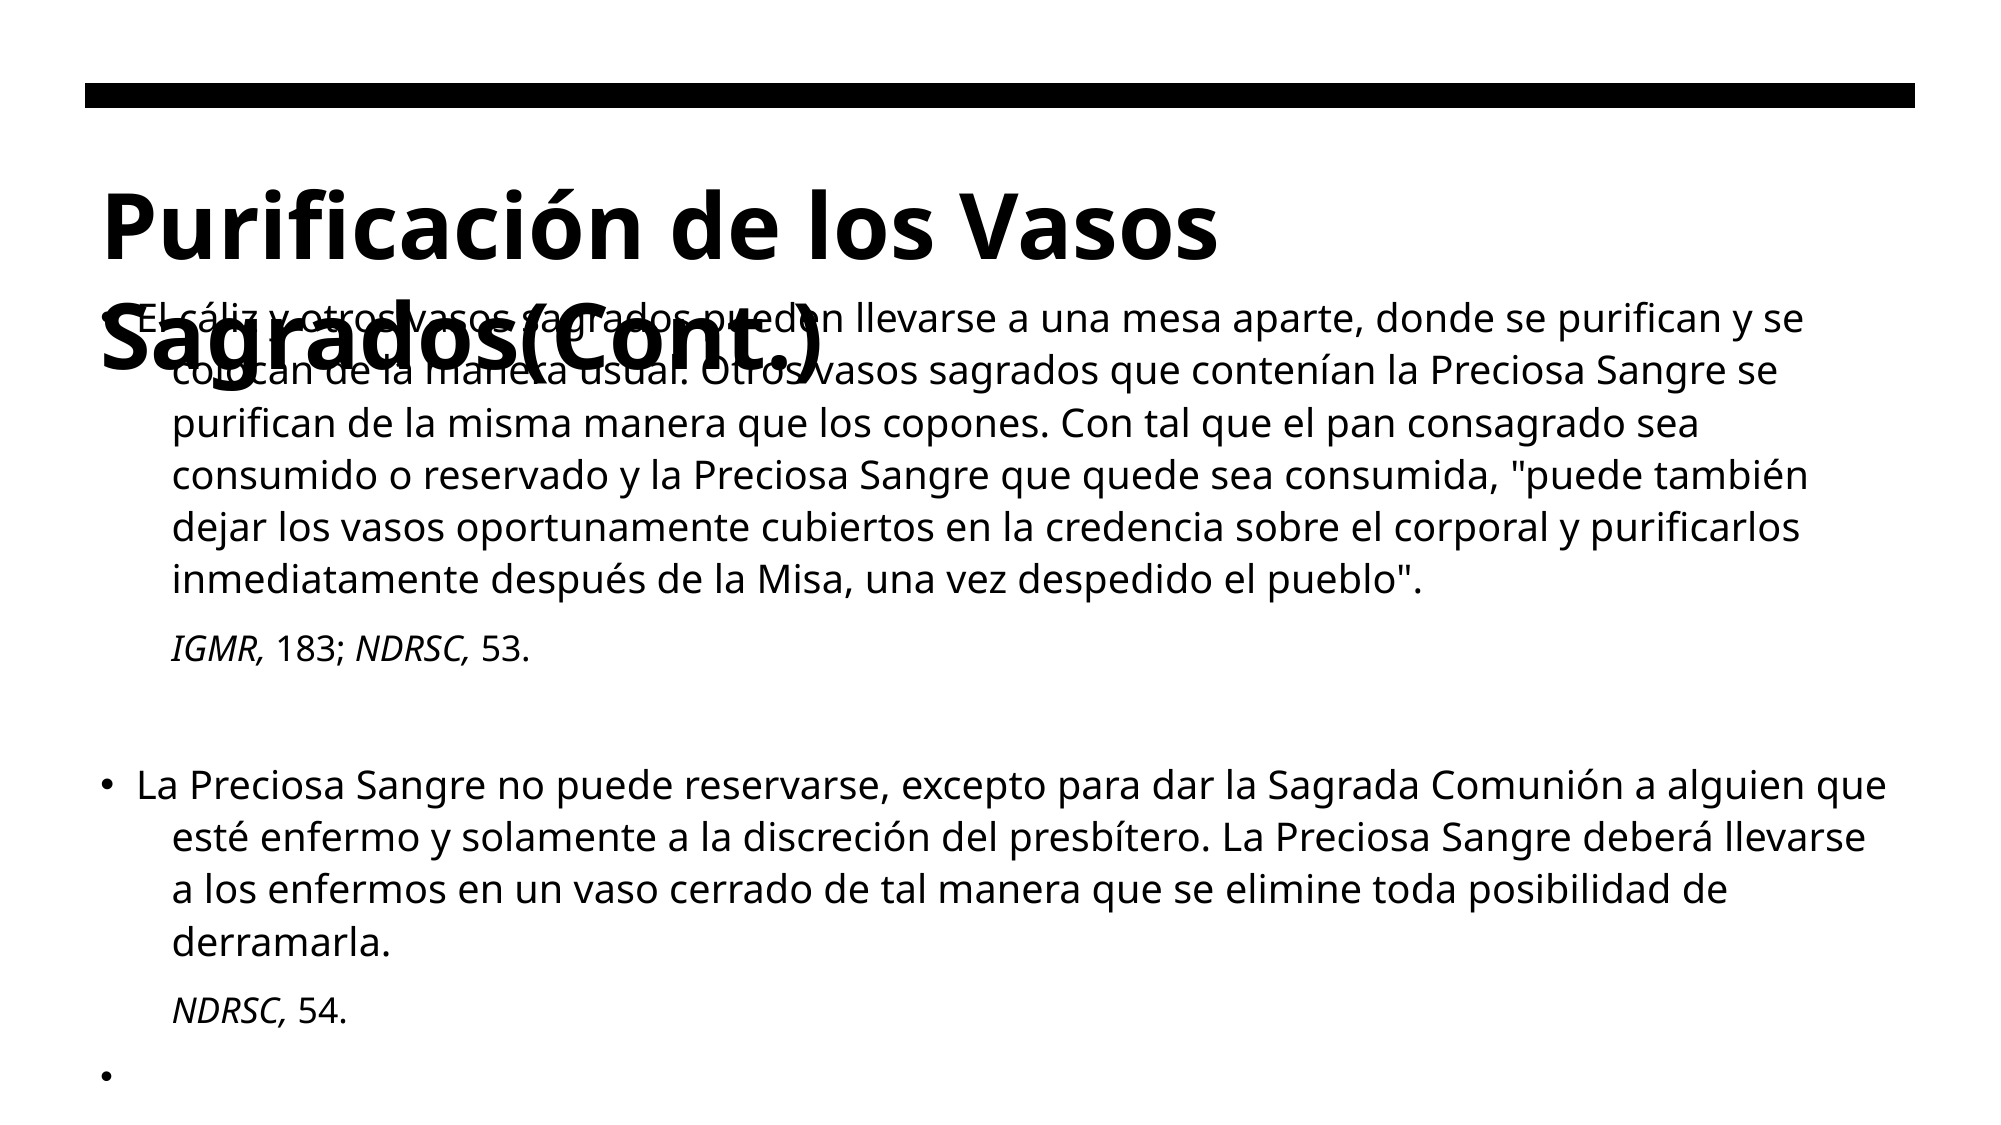

# Purificación de los Vasos Sagrados(Cont.)
El cáliz y otros vasos sagrados pueden llevarse a una mesa aparte, donde se purifican y se colocan de la manera usual. Otros vasos sagrados que contenían la Preciosa Sangre se purifican de la misma manera que los copones. Con tal que el pan consagrado sea consumido o reservado y la Preciosa Sangre que quede sea consumida, "puede también dejar los vasos oportunamente cubiertos en la credencia sobre el corporal y purificarlos inmediatamente después de la Misa, una vez despedido el pueblo".
		IGMR, 183; NDRSC, 53.
La Preciosa Sangre no puede reservarse, excepto para dar la Sagrada Comunión a alguien que esté enfermo y solamente a la discreción del presbítero. La Preciosa Sangre deberá llevarse a los enfermos en un vaso cerrado de tal manera que se elimine toda posibilidad de derramarla.
		NDRSC, 54.